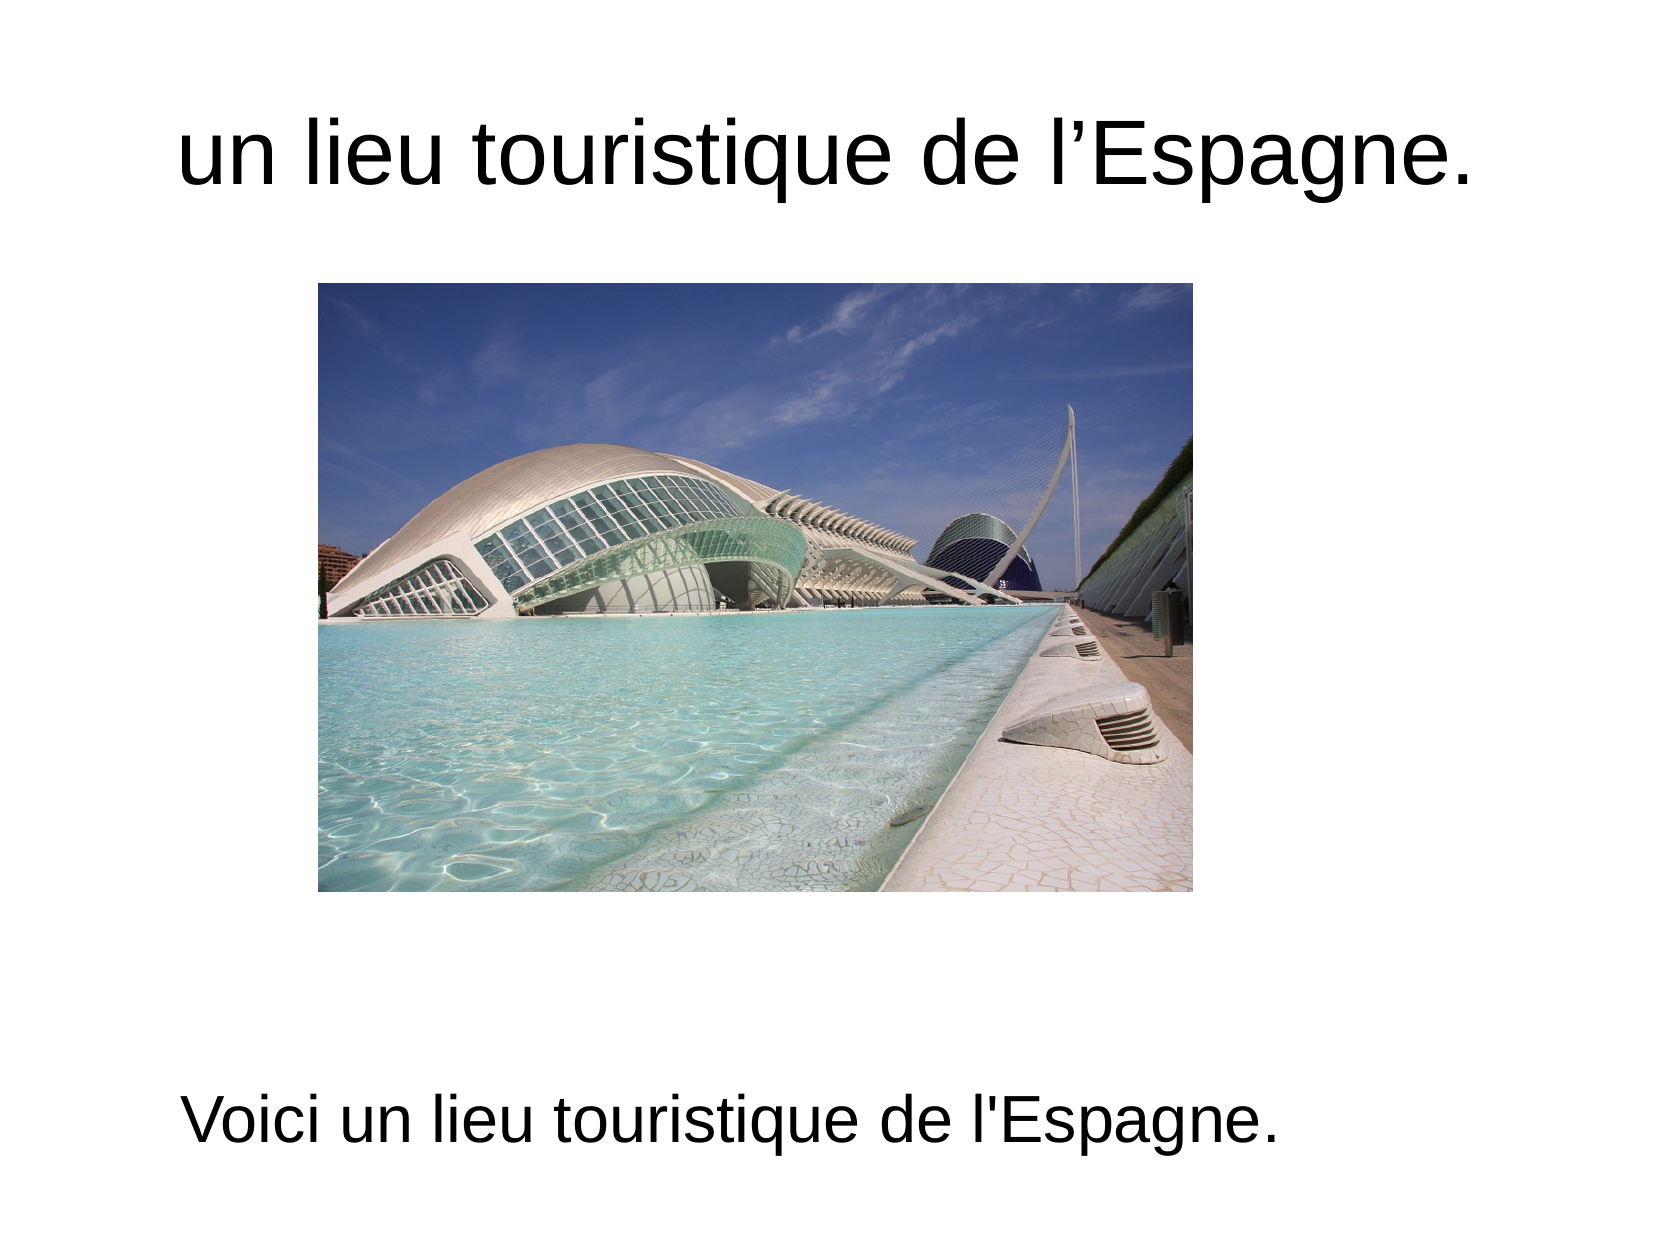

# un lieu touristique de l’Espagne.
Voici un lieu touristique de l'Espagne.